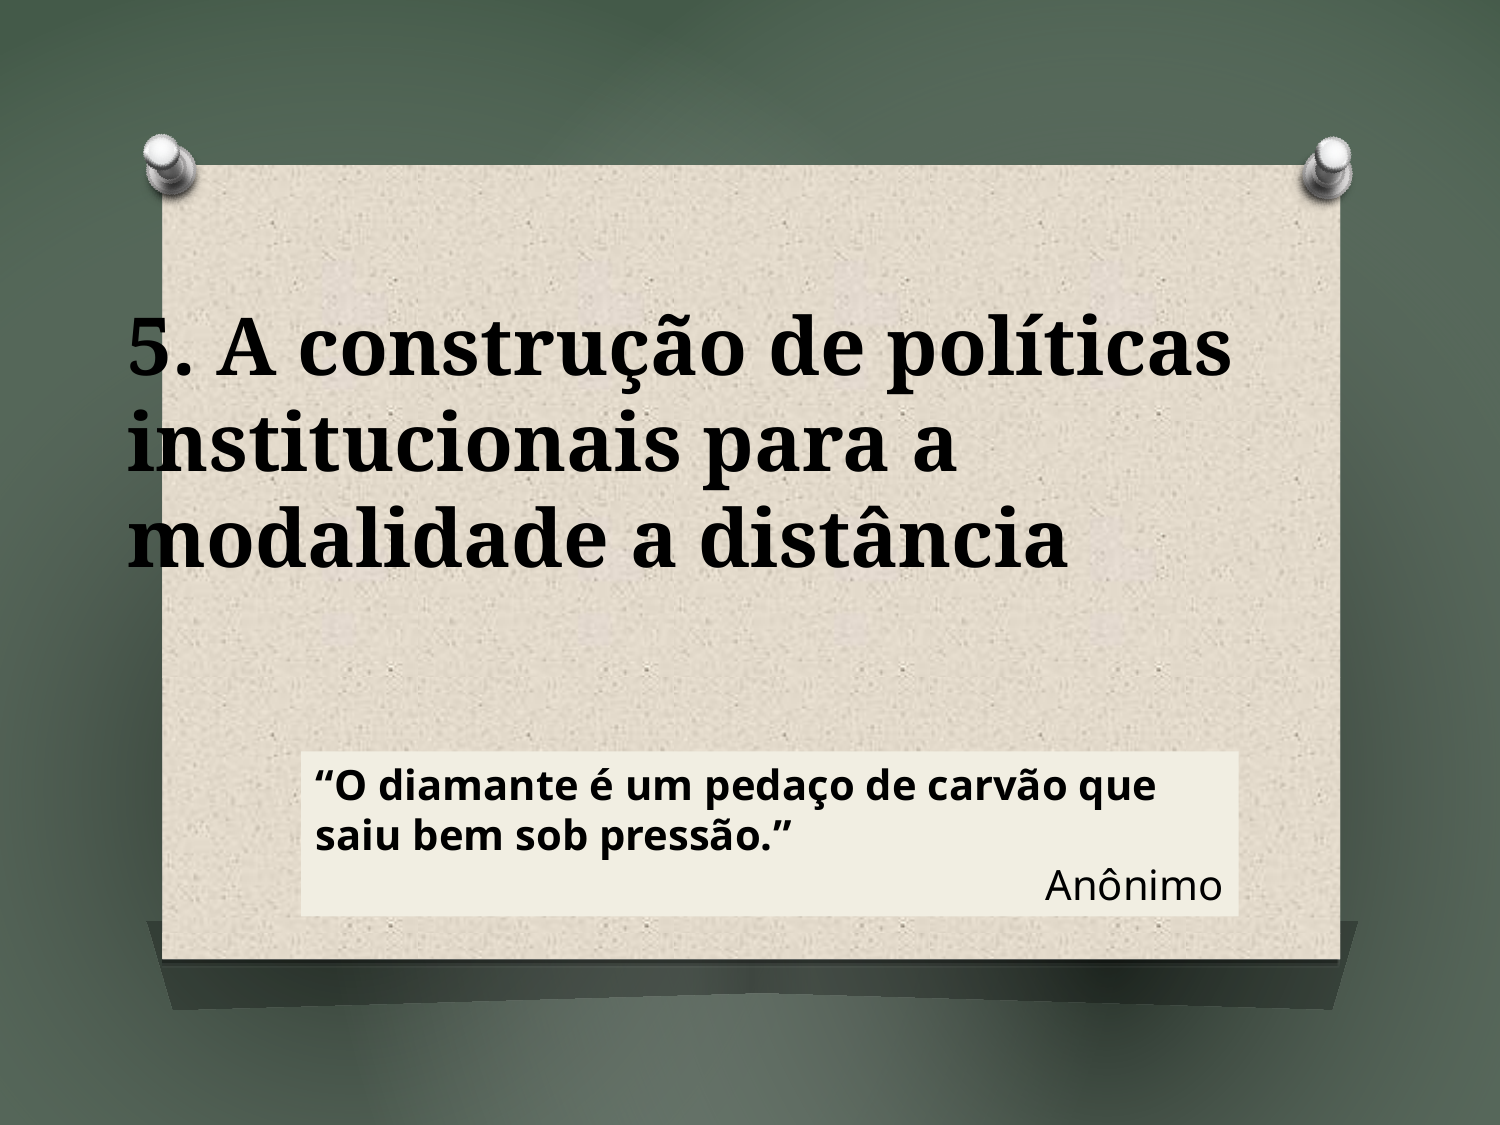

# 5. A construção de políticas institucionais para a modalidade a distância
“O diamante é um pedaço de carvão que saiu bem sob pressão.”
Anônimo